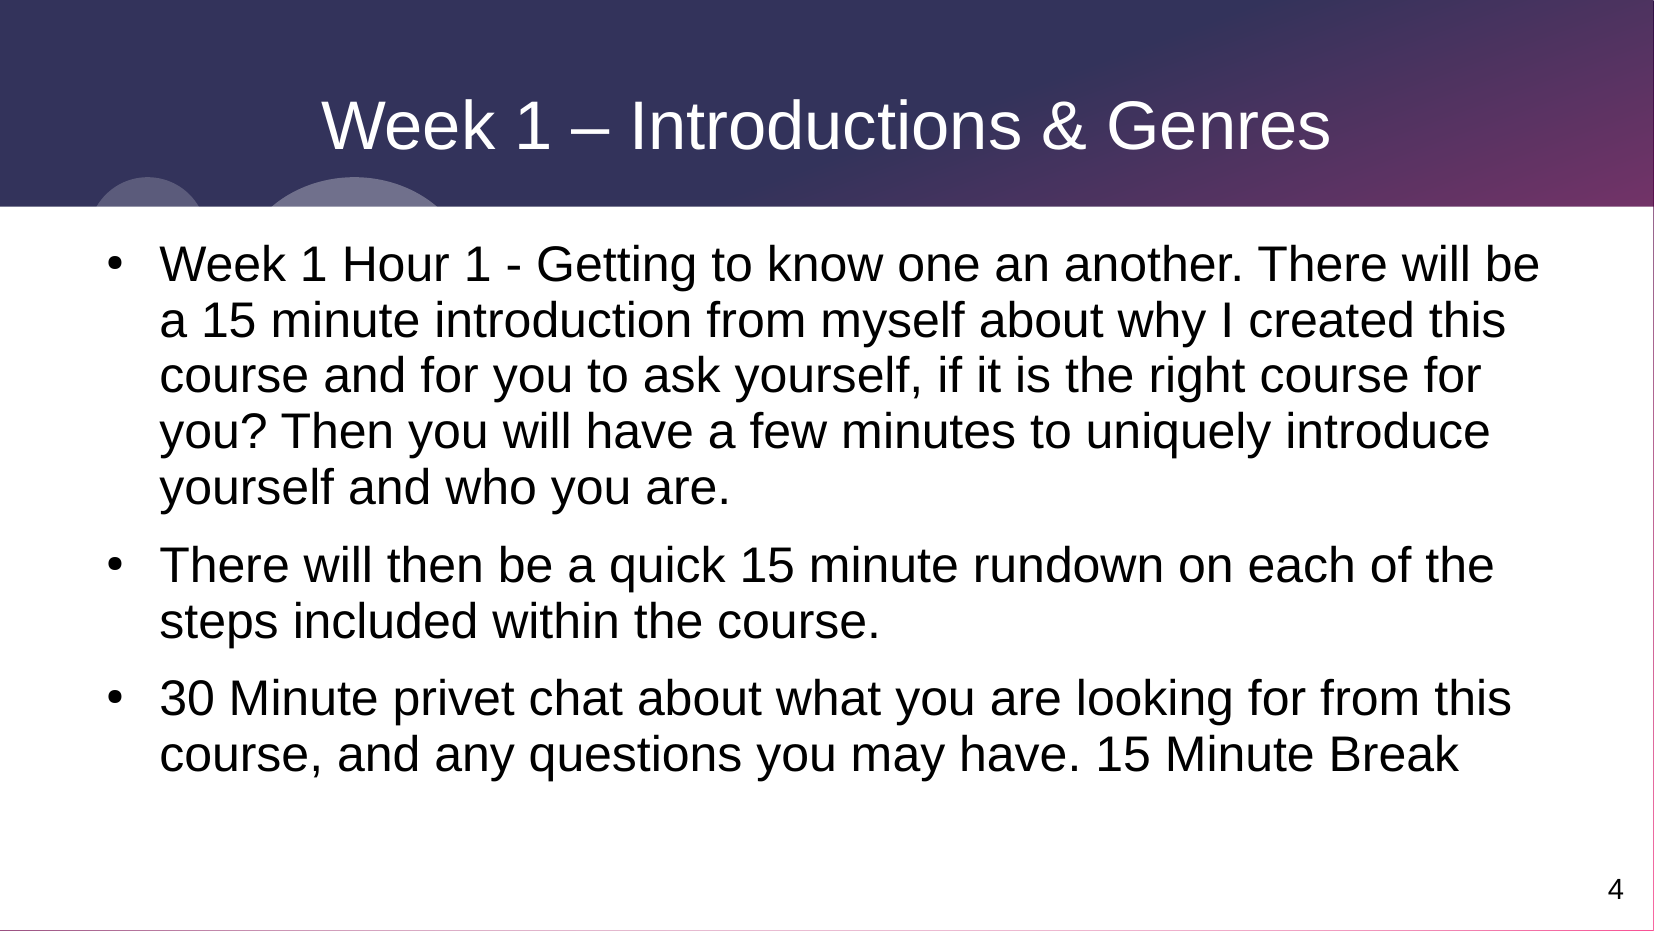

# Week 1 – Introductions & Genres
Week 1 Hour 1 - Getting to know one an another. There will be a 15 minute introduction from myself about why I created this course and for you to ask yourself, if it is the right course for you? Then you will have a few minutes to uniquely introduce yourself and who you are.
There will then be a quick 15 minute rundown on each of the steps included within the course.
30 Minute privet chat about what you are looking for from this course, and any questions you may have. 15 Minute Break
4